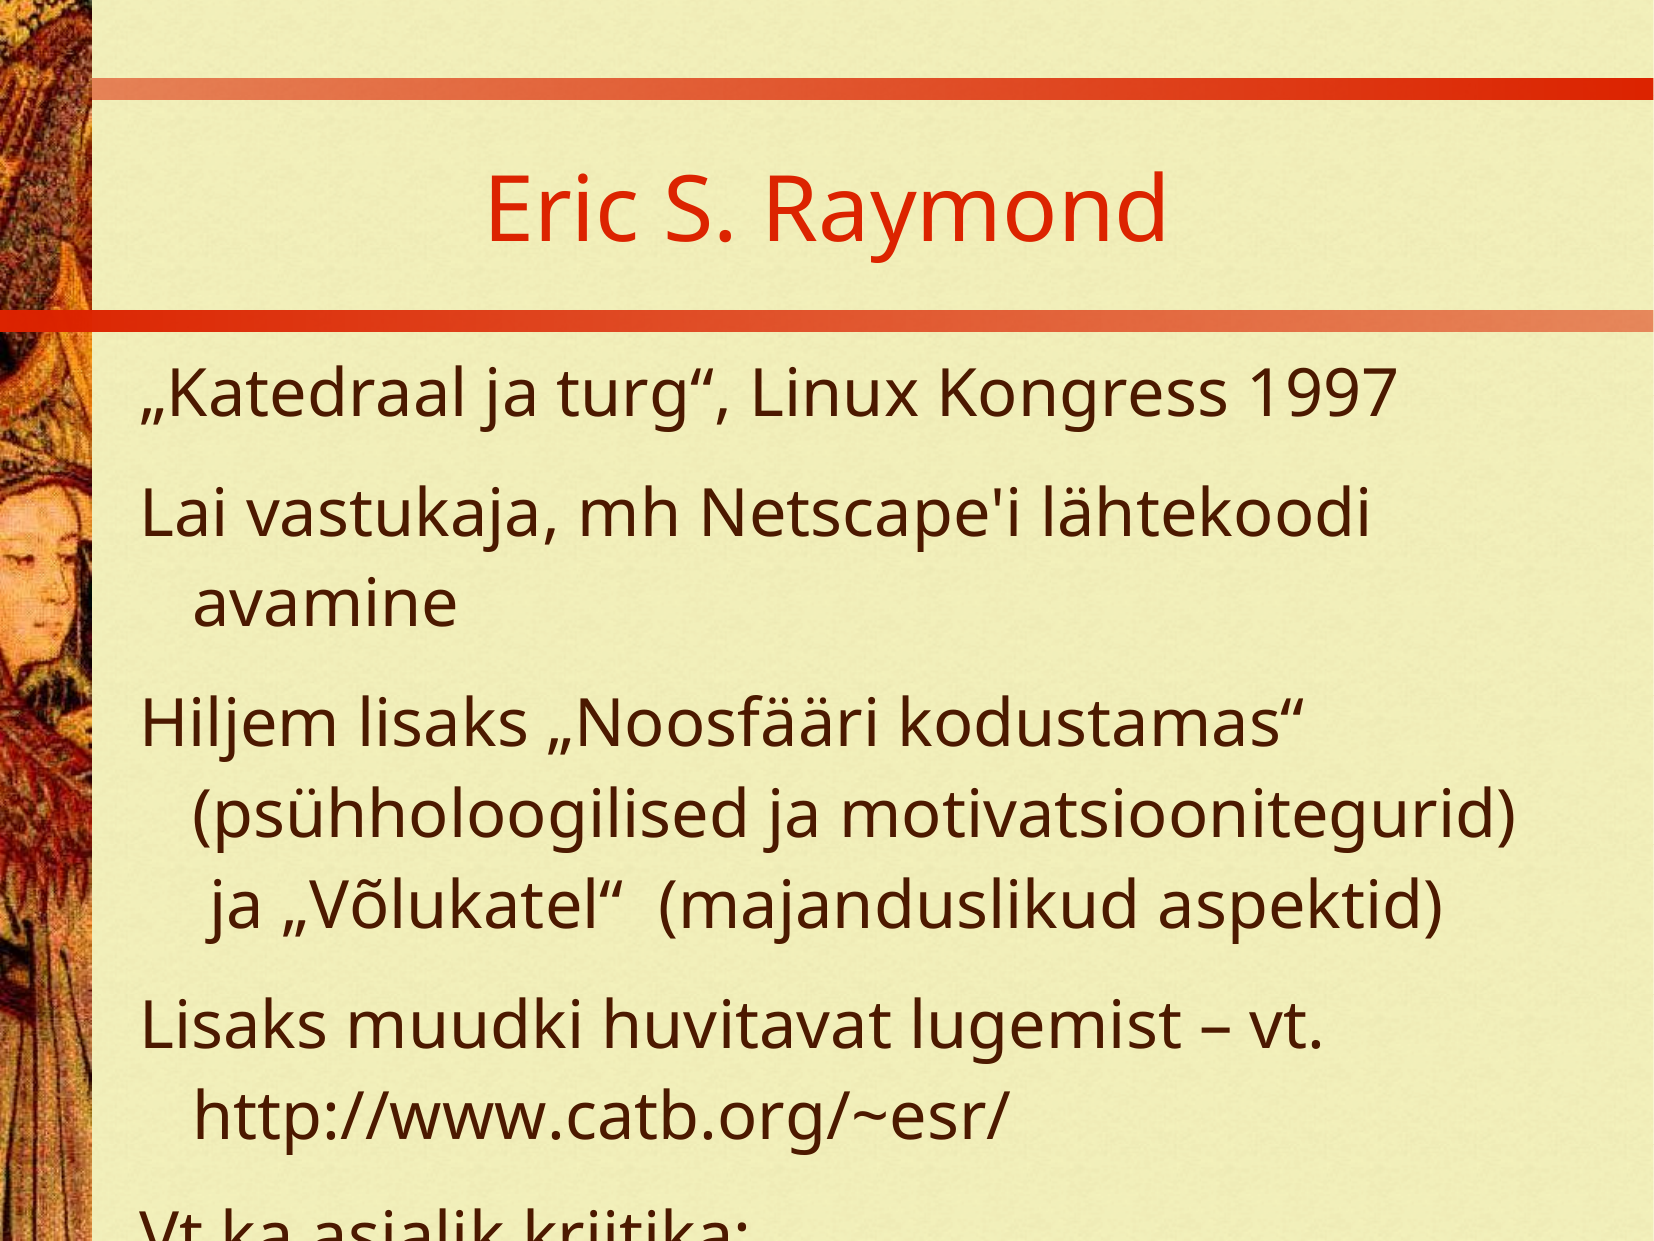

# Eric S. Raymond
„Katedraal ja turg“, Linux Kongress 1997
Lai vastukaja, mh Netscape'i lähtekoodi avamine
Hiljem lisaks „Noosfääri kodustamas“ (psühholoogilised ja motivatsioonitegurid) ja „Võlukatel“ (majanduslikud aspektid)
Lisaks muudki huvitavat lugemist – vt. http://www.catb.org/~esr/
Vt ka asjalik kriitika: http://fare.tunes.org/articles/about_esr.html